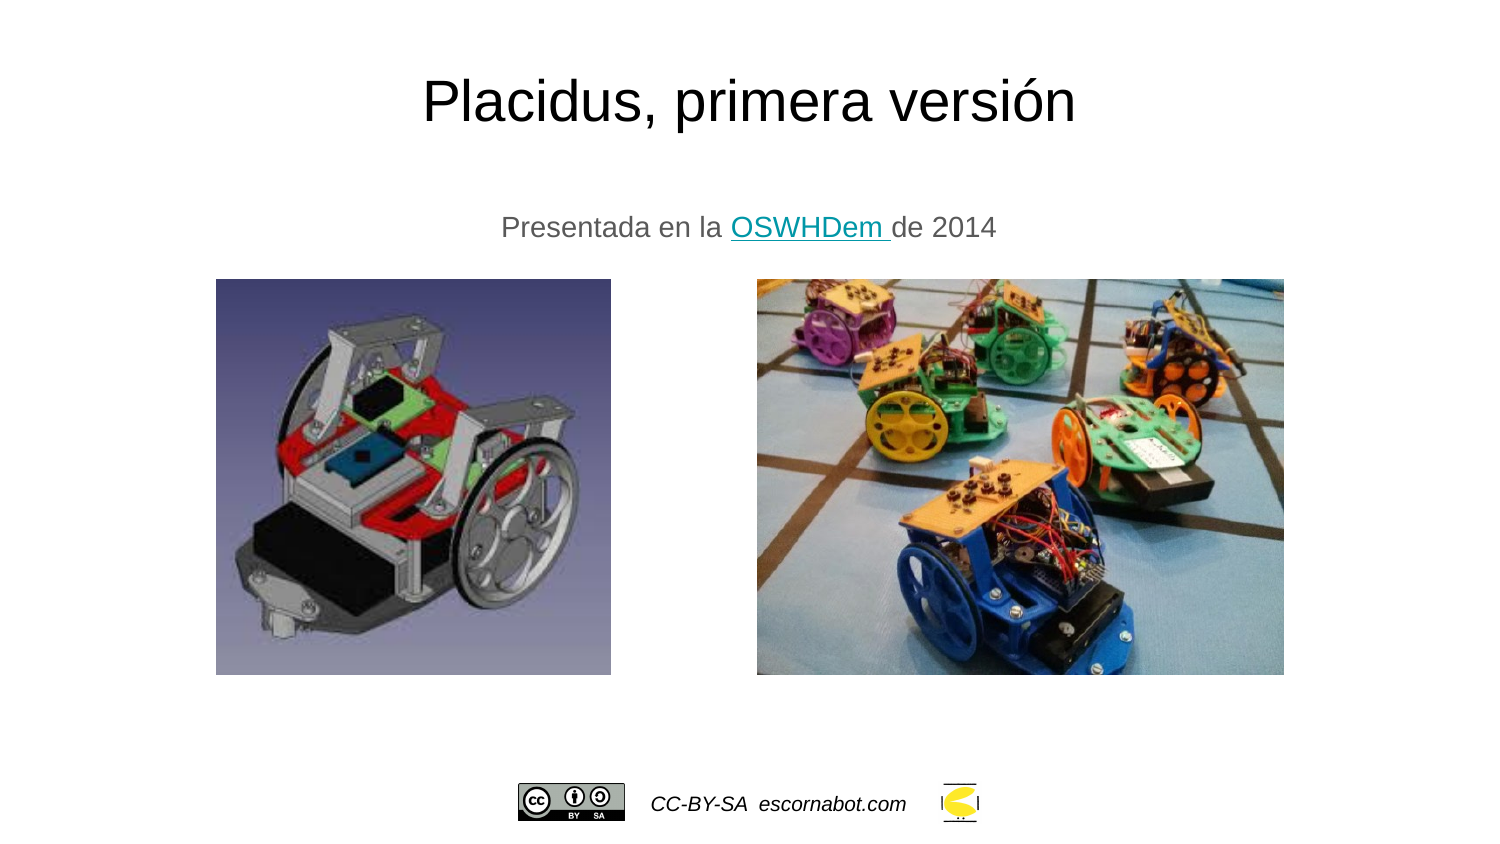

# Placidus, primera versión
Presentada en la OSWHDem de 2014
CC-BY-SA escornabot.com